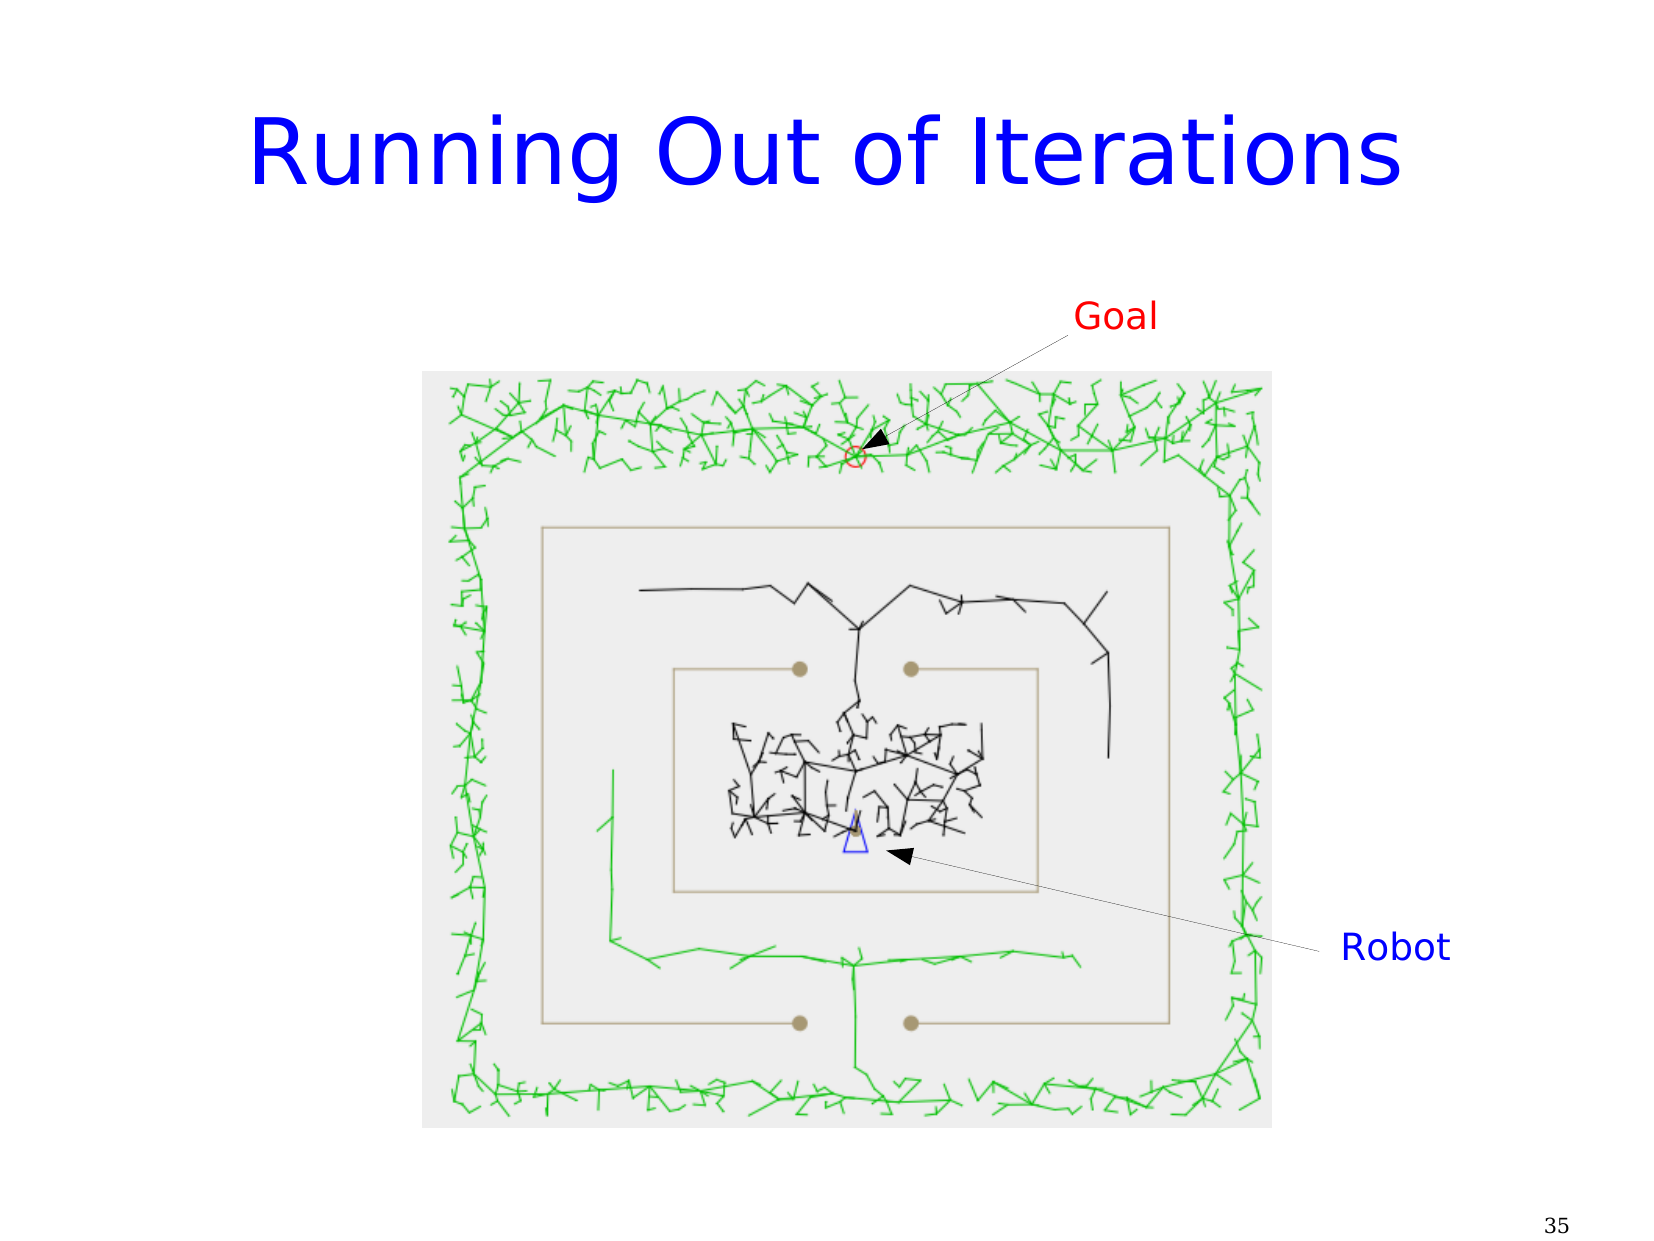

# Running Out of Iterations
Goal
Robot
35